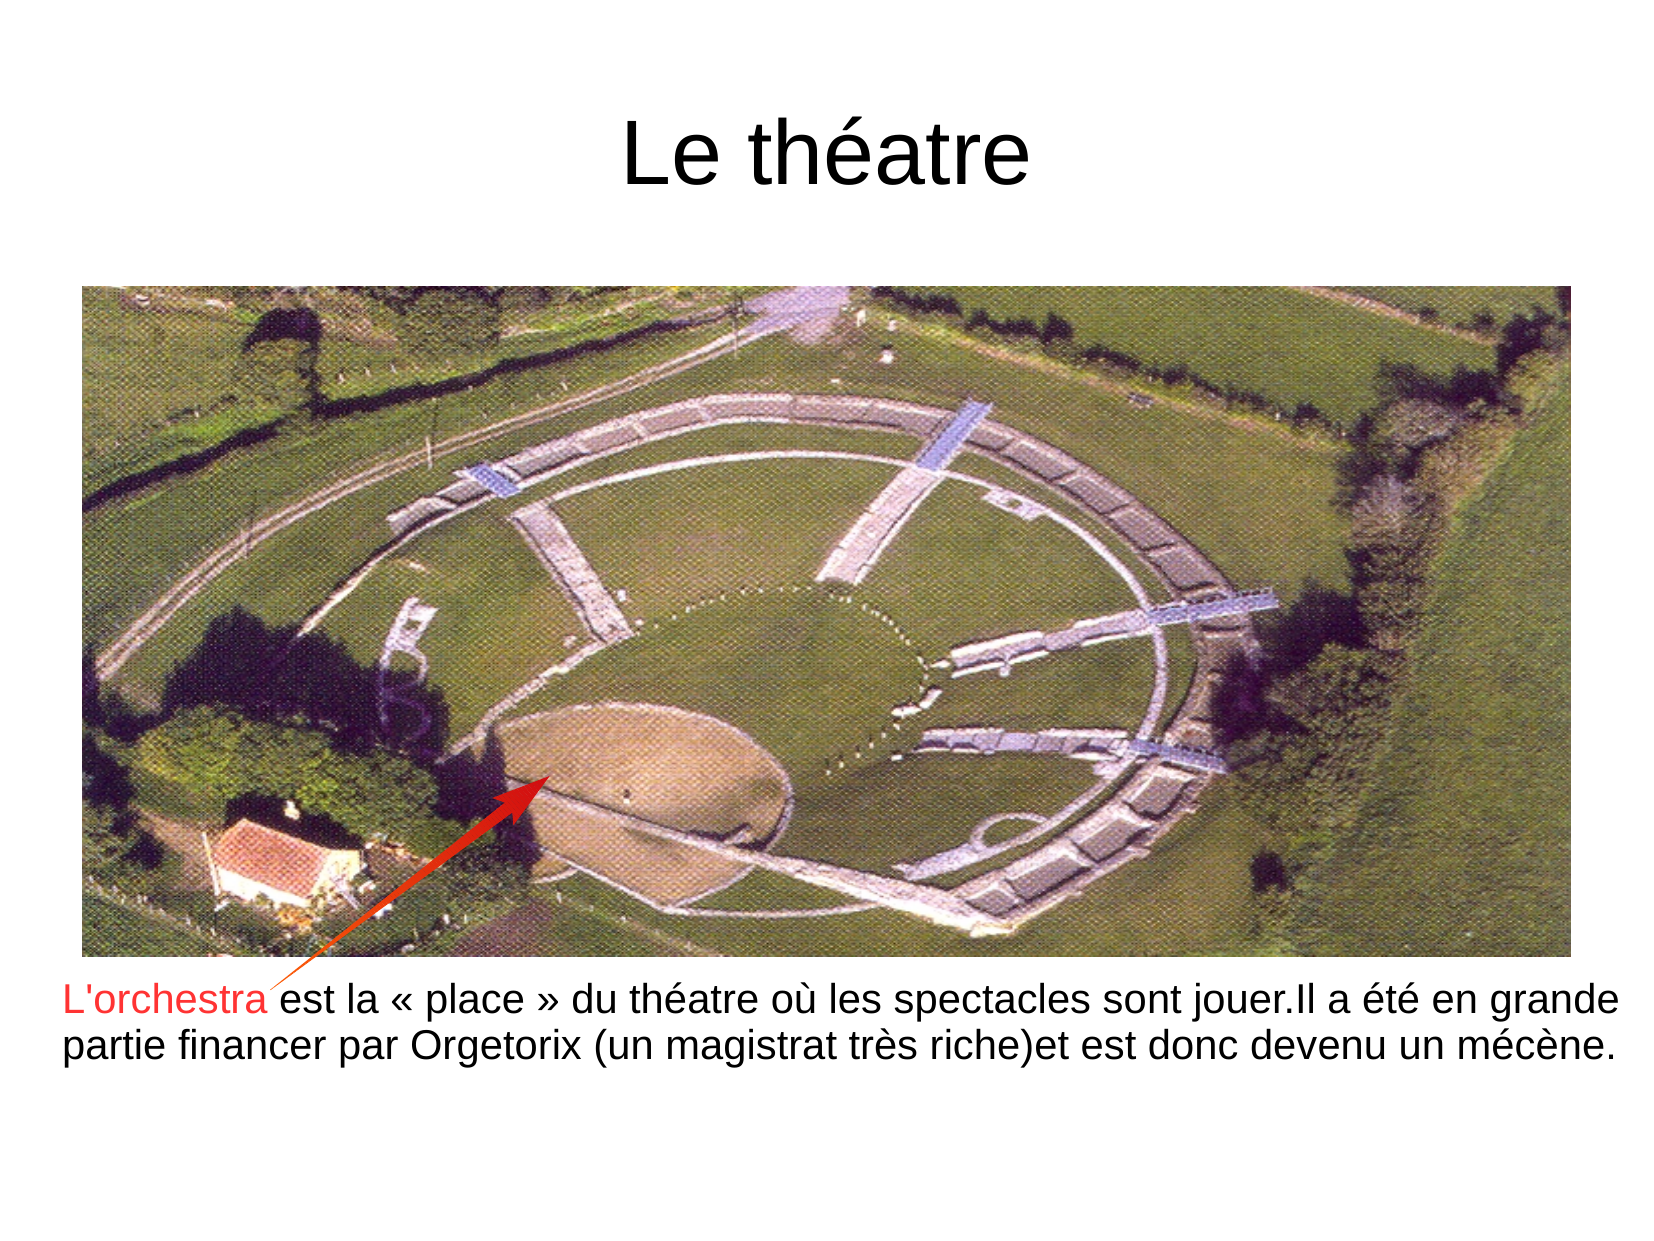

# Le théatre
L'orchestra est la « place » du théatre où les spectacles sont jouer.Il a été en grande partie financer par Orgetorix (un magistrat très riche)et est donc devenu un mécène.